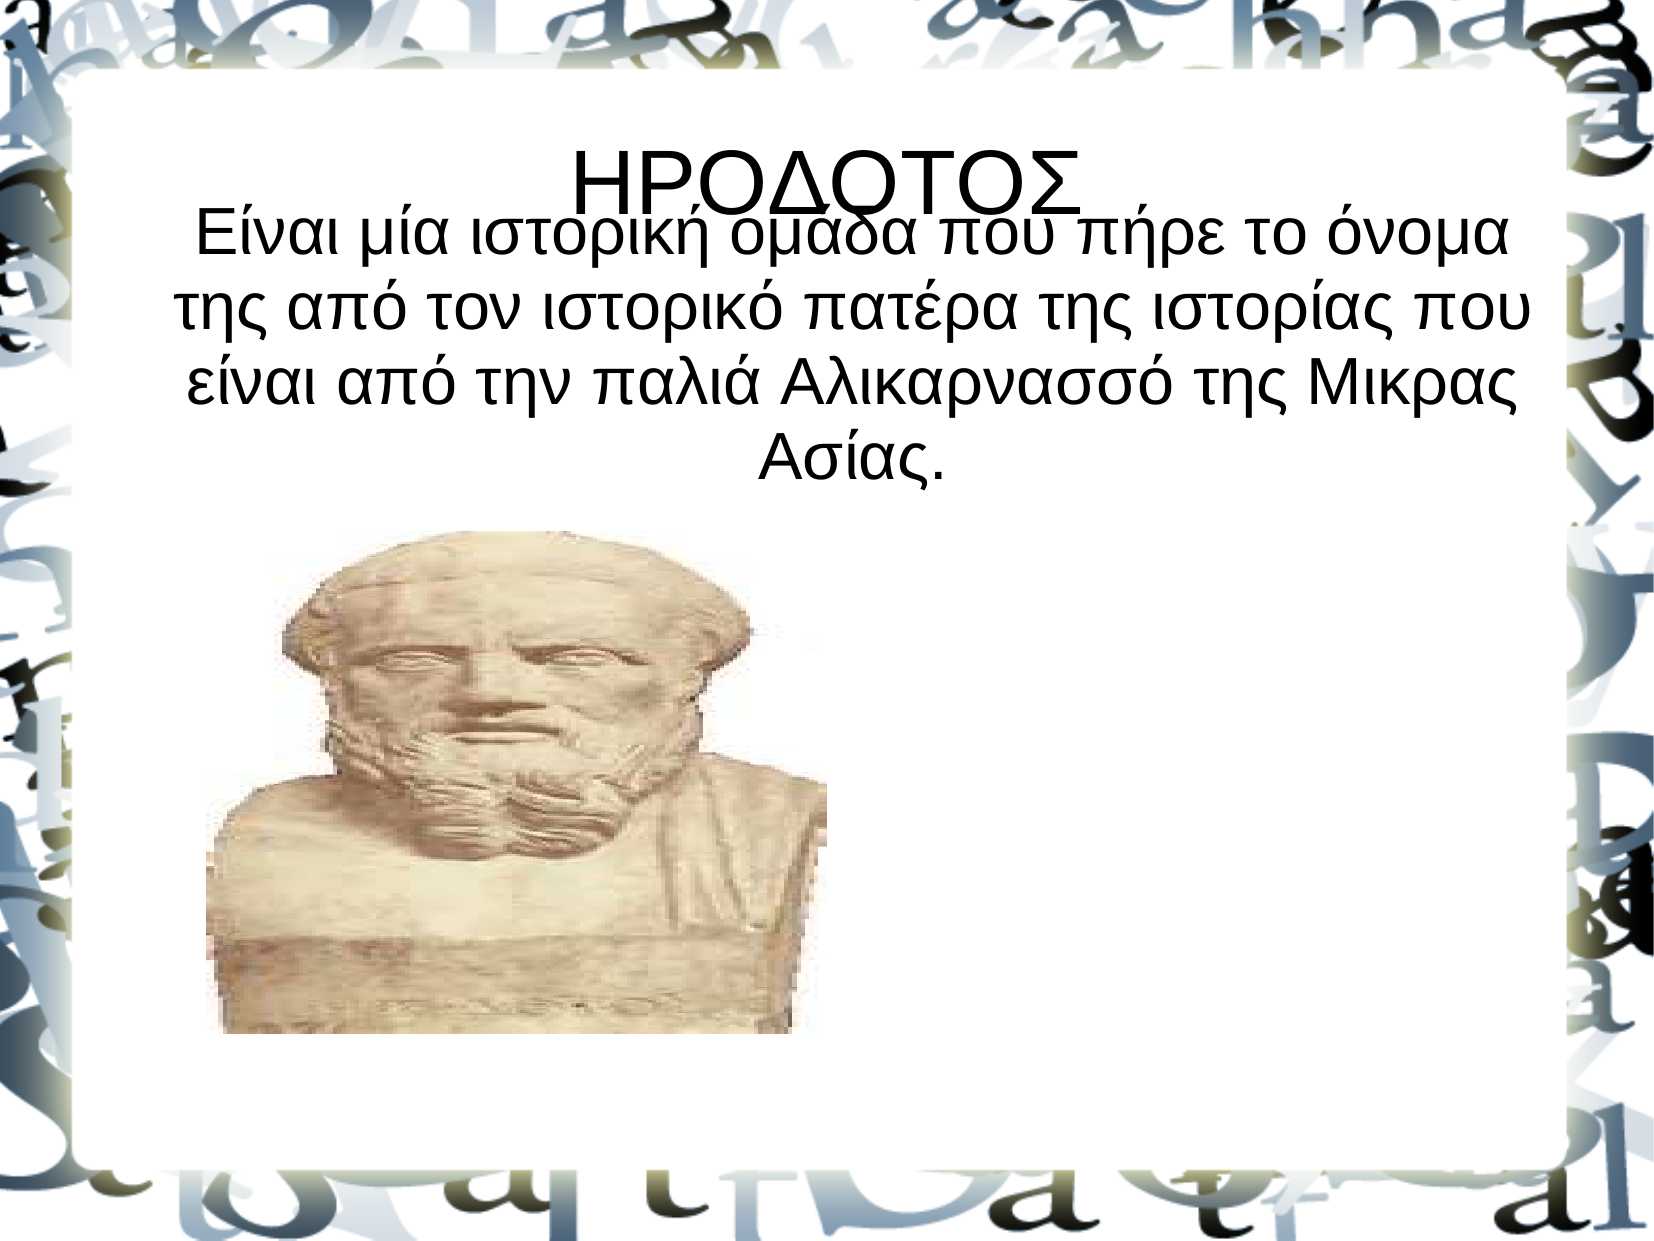

Είναι μία ιστορική ομάδα που πήρε το όνομα της από τον ιστορικό πατέρα της ιστορίας που είναι από την παλιά Αλικαρνασσό της Μικρας Ασίας.
# ΗΡΟΔΟΤΟΣ